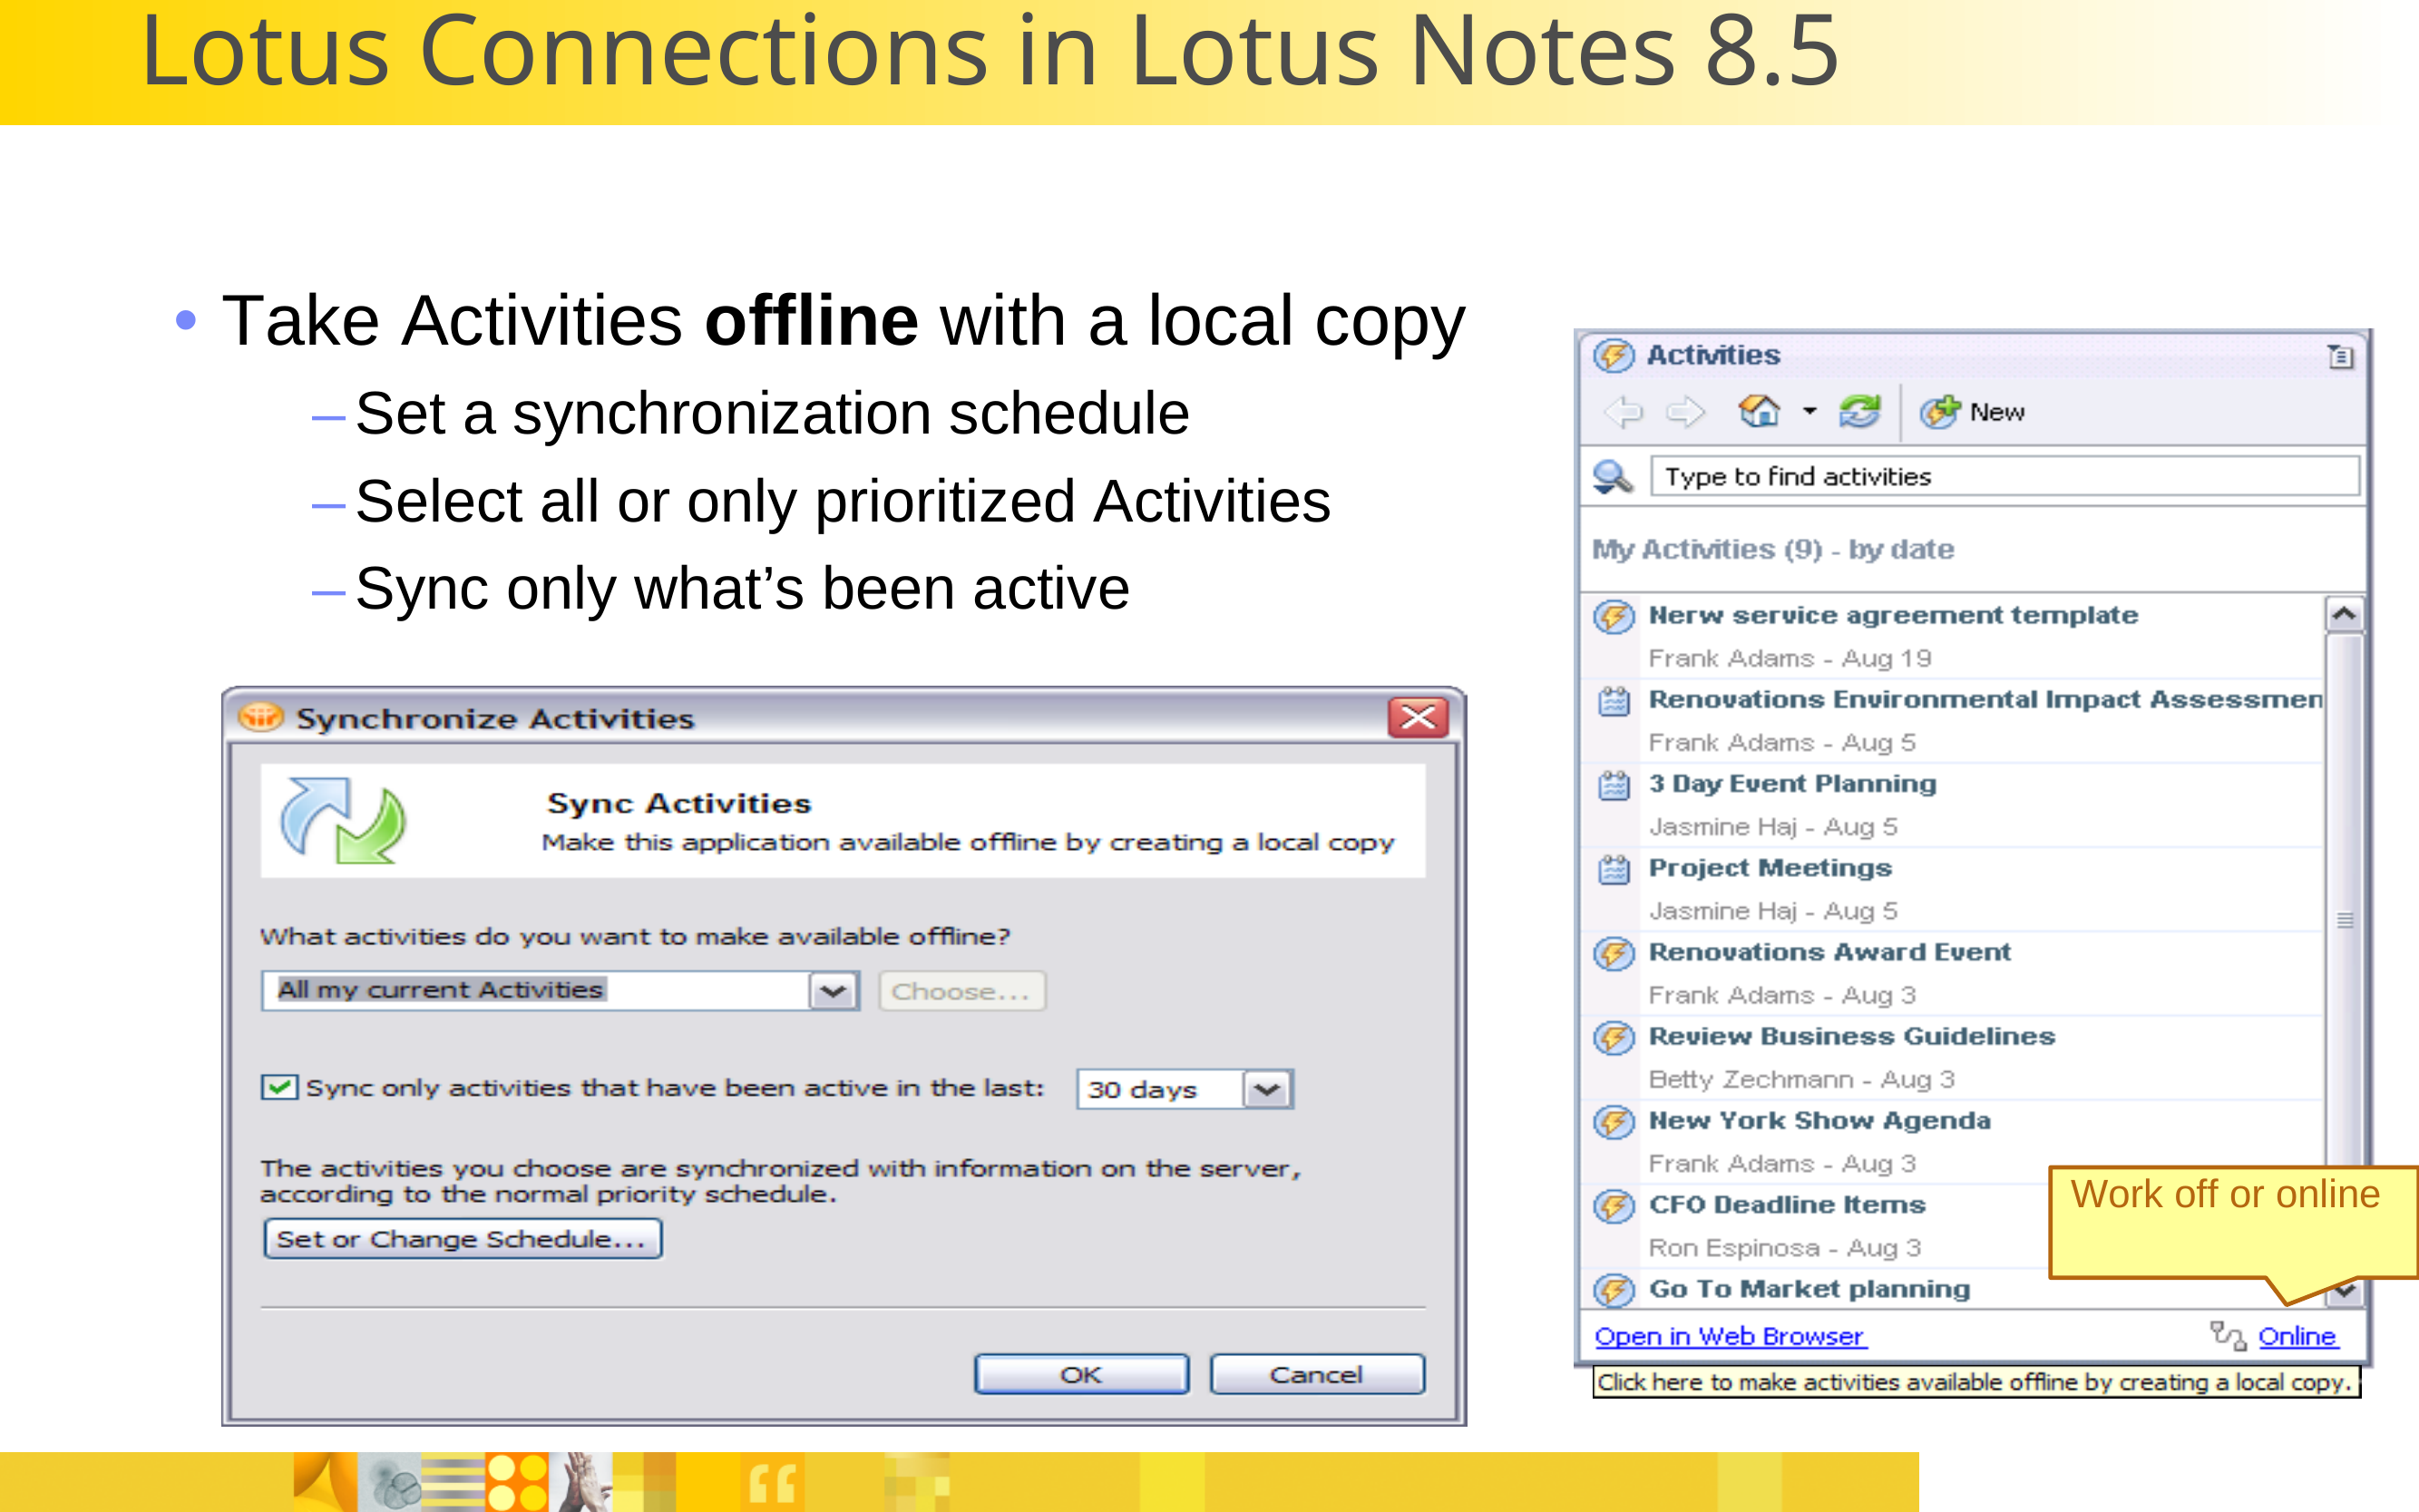

# Lotus Connections in Lotus Notes 8.5
Take Activities offline with a local copy
Set a synchronization schedule
Select all or only prioritized Activities
Sync only what’s been active
Work off or online